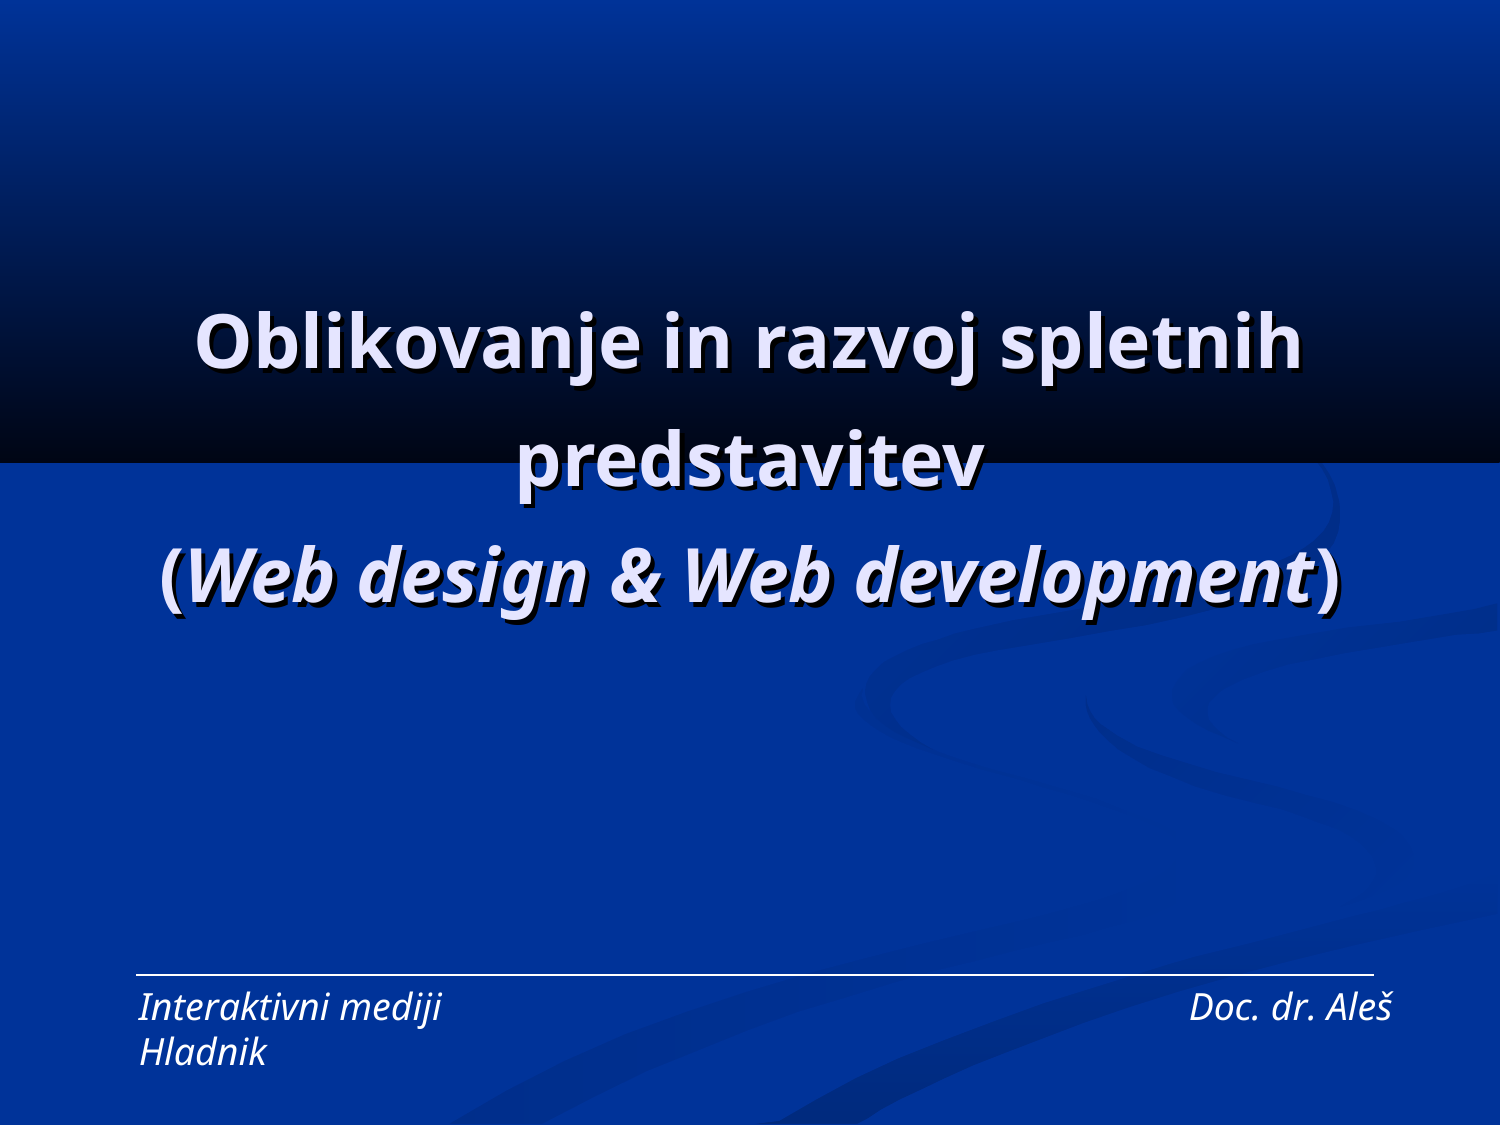

# Oblikovanje in razvoj spletnih predstavitev (Web design & Web development)
Interaktivni mediji		 	 		Doc. dr. Aleš Hladnik